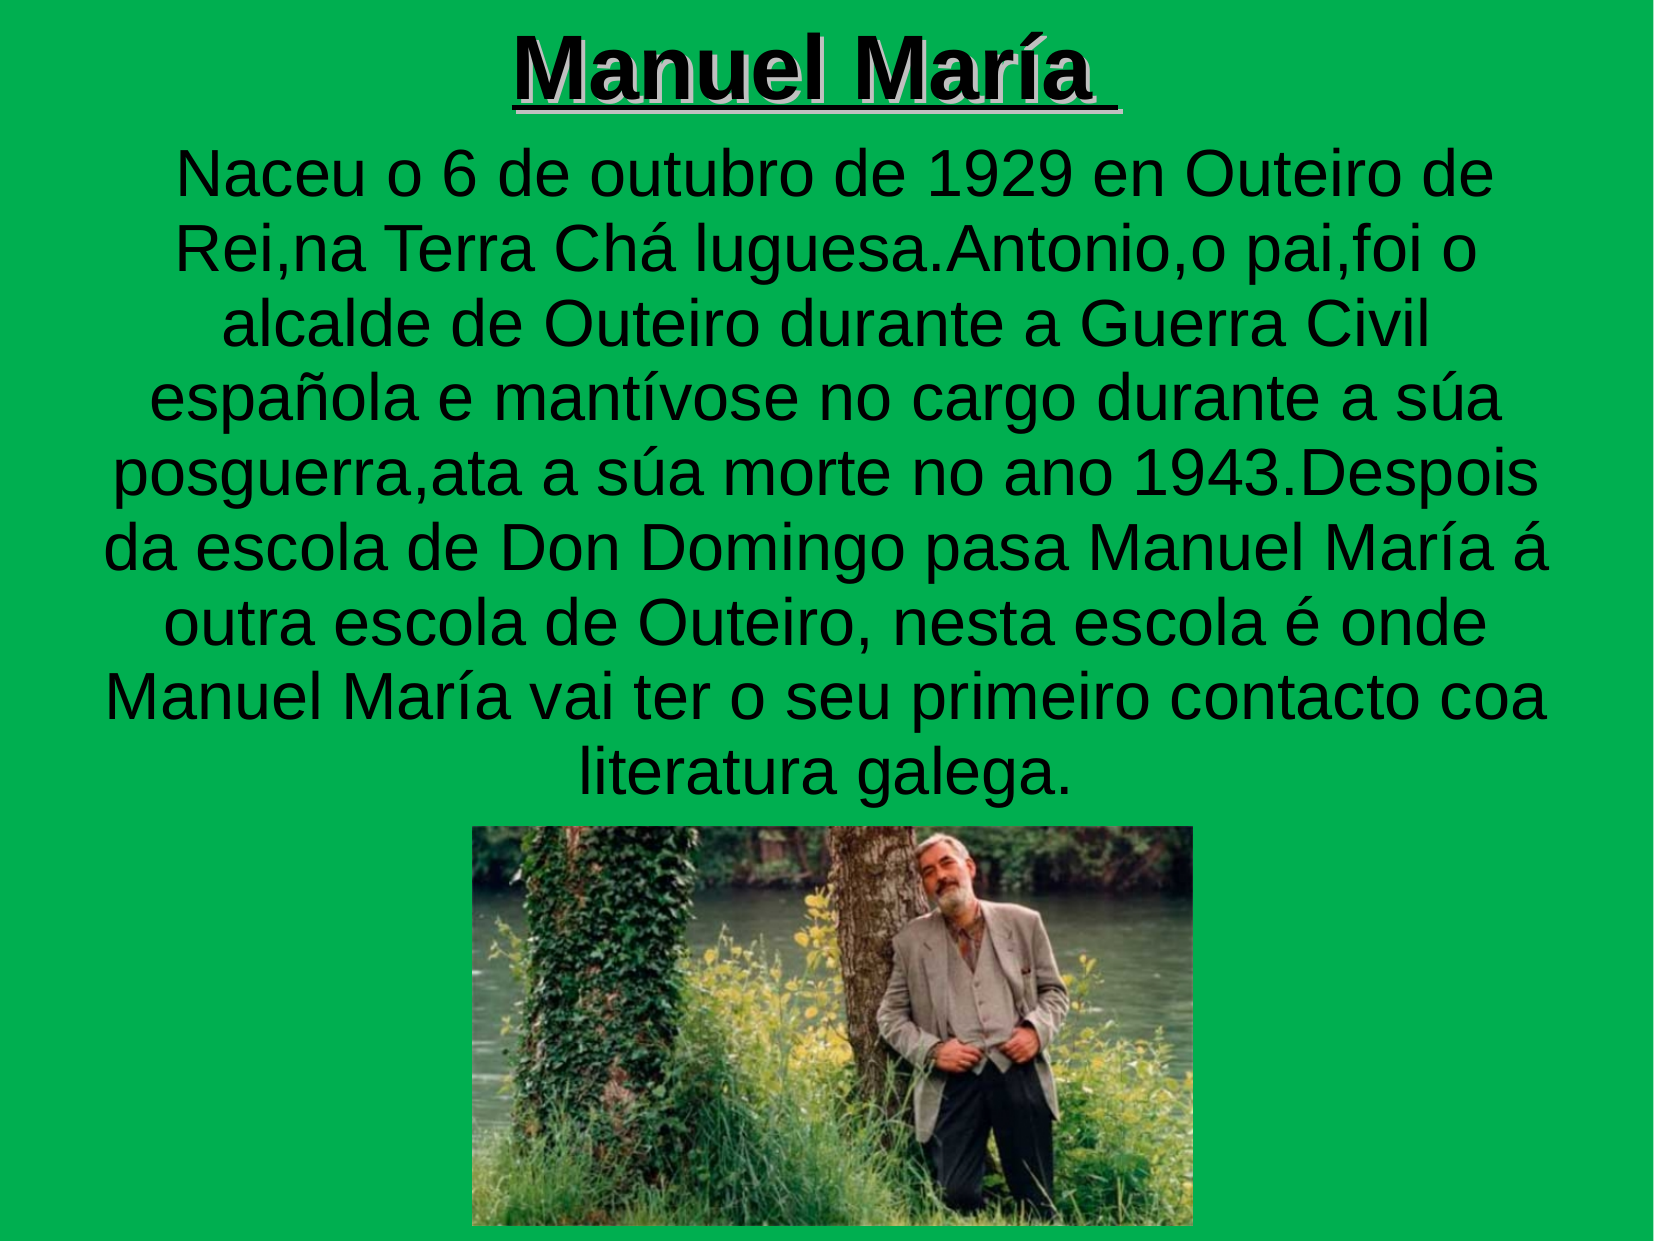

# Manuel María
 Naceu o 6 de outubro de 1929 en Outeiro de Rei,na Terra Chá luguesa.Antonio,o pai,foi o alcalde de Outeiro durante a Guerra Civil española e mantívose no cargo durante a súa posguerra,ata a súa morte no ano 1943.Despois da escola de Don Domingo pasa Manuel María á outra escola de Outeiro, nesta escola é onde Manuel María vai ter o seu primeiro contacto coa literatura galega.